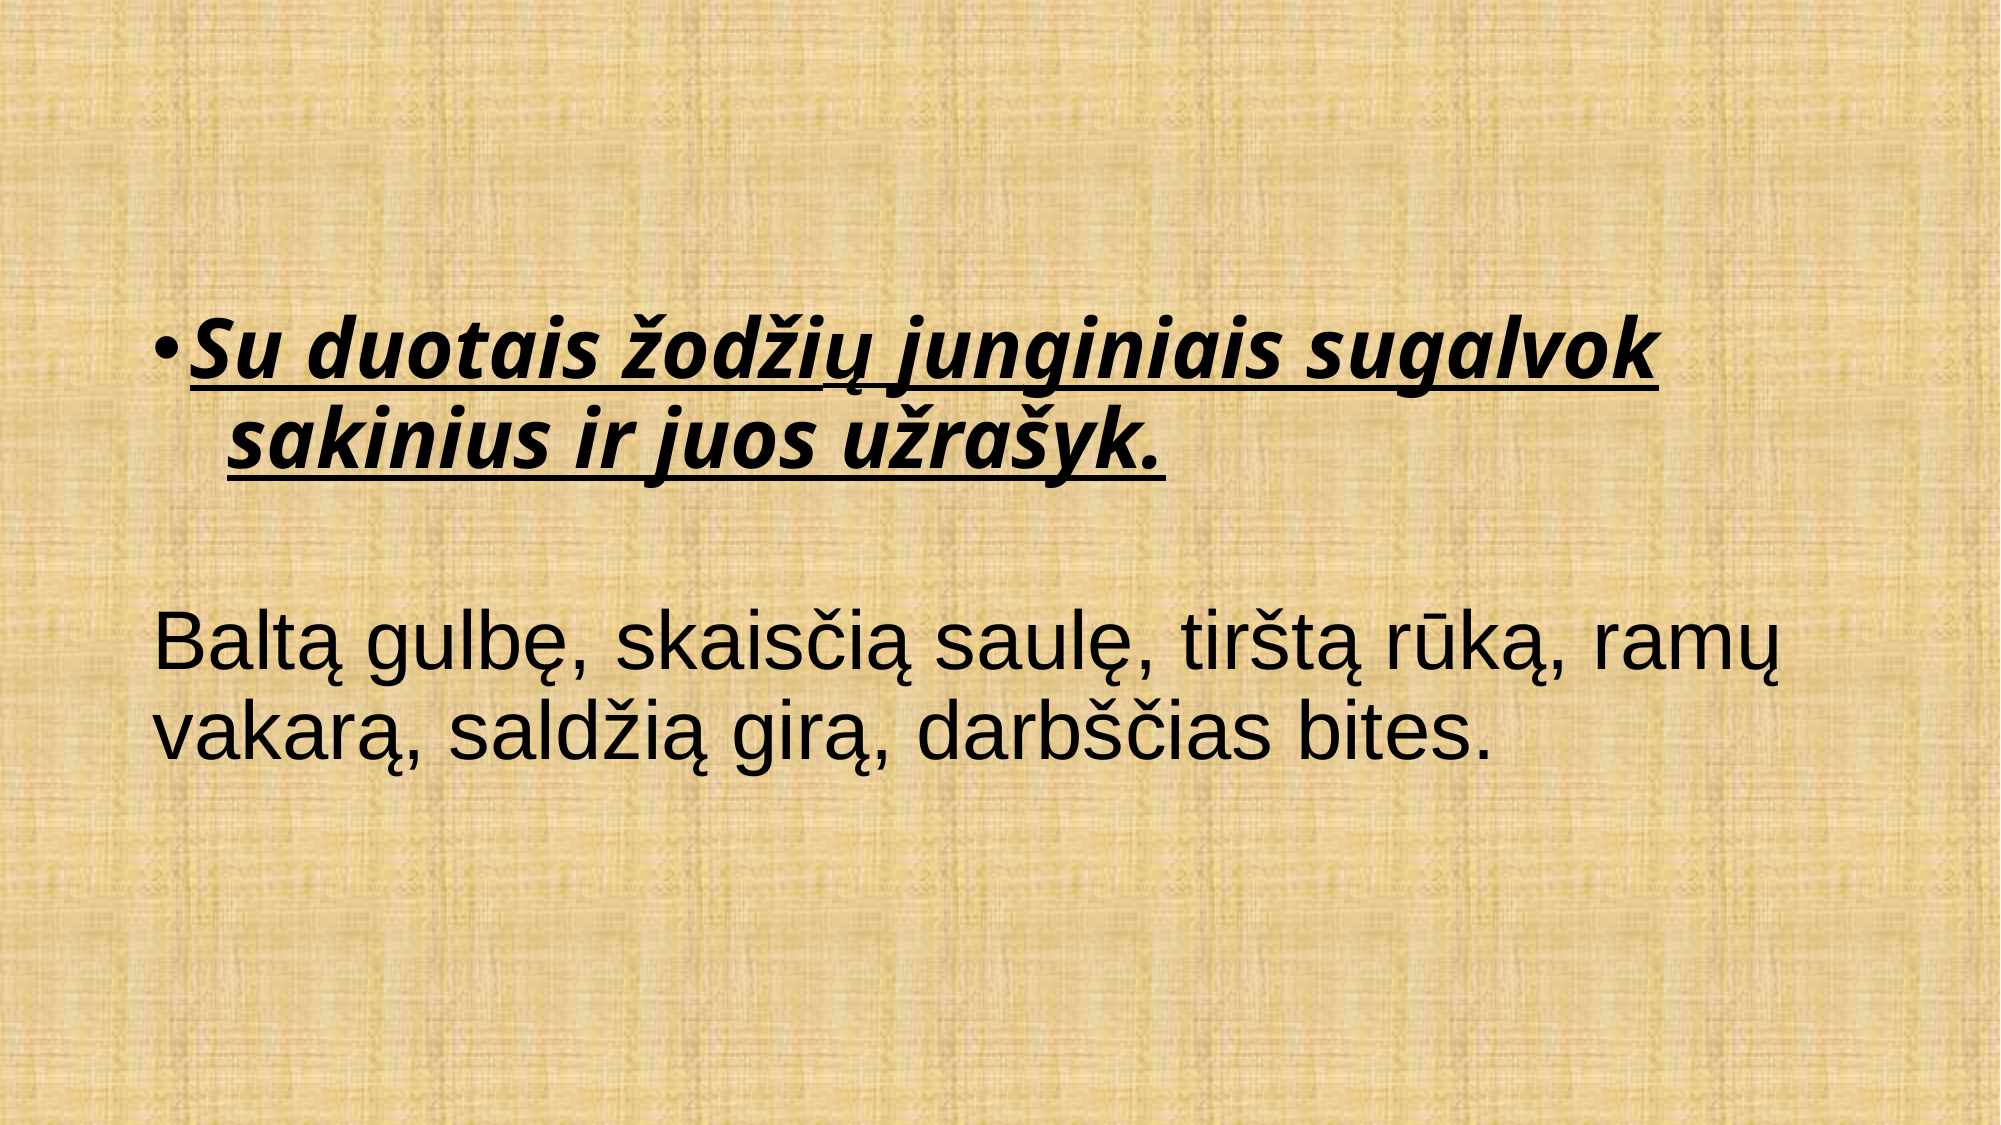

#
Su duotais žodžių junginiais sugalvok sakinius ir juos užrašyk.
Baltą gulbę, skaisčią saulę, tirštą rūką, ramų vakarą, saldžią girą, darbščias bites.